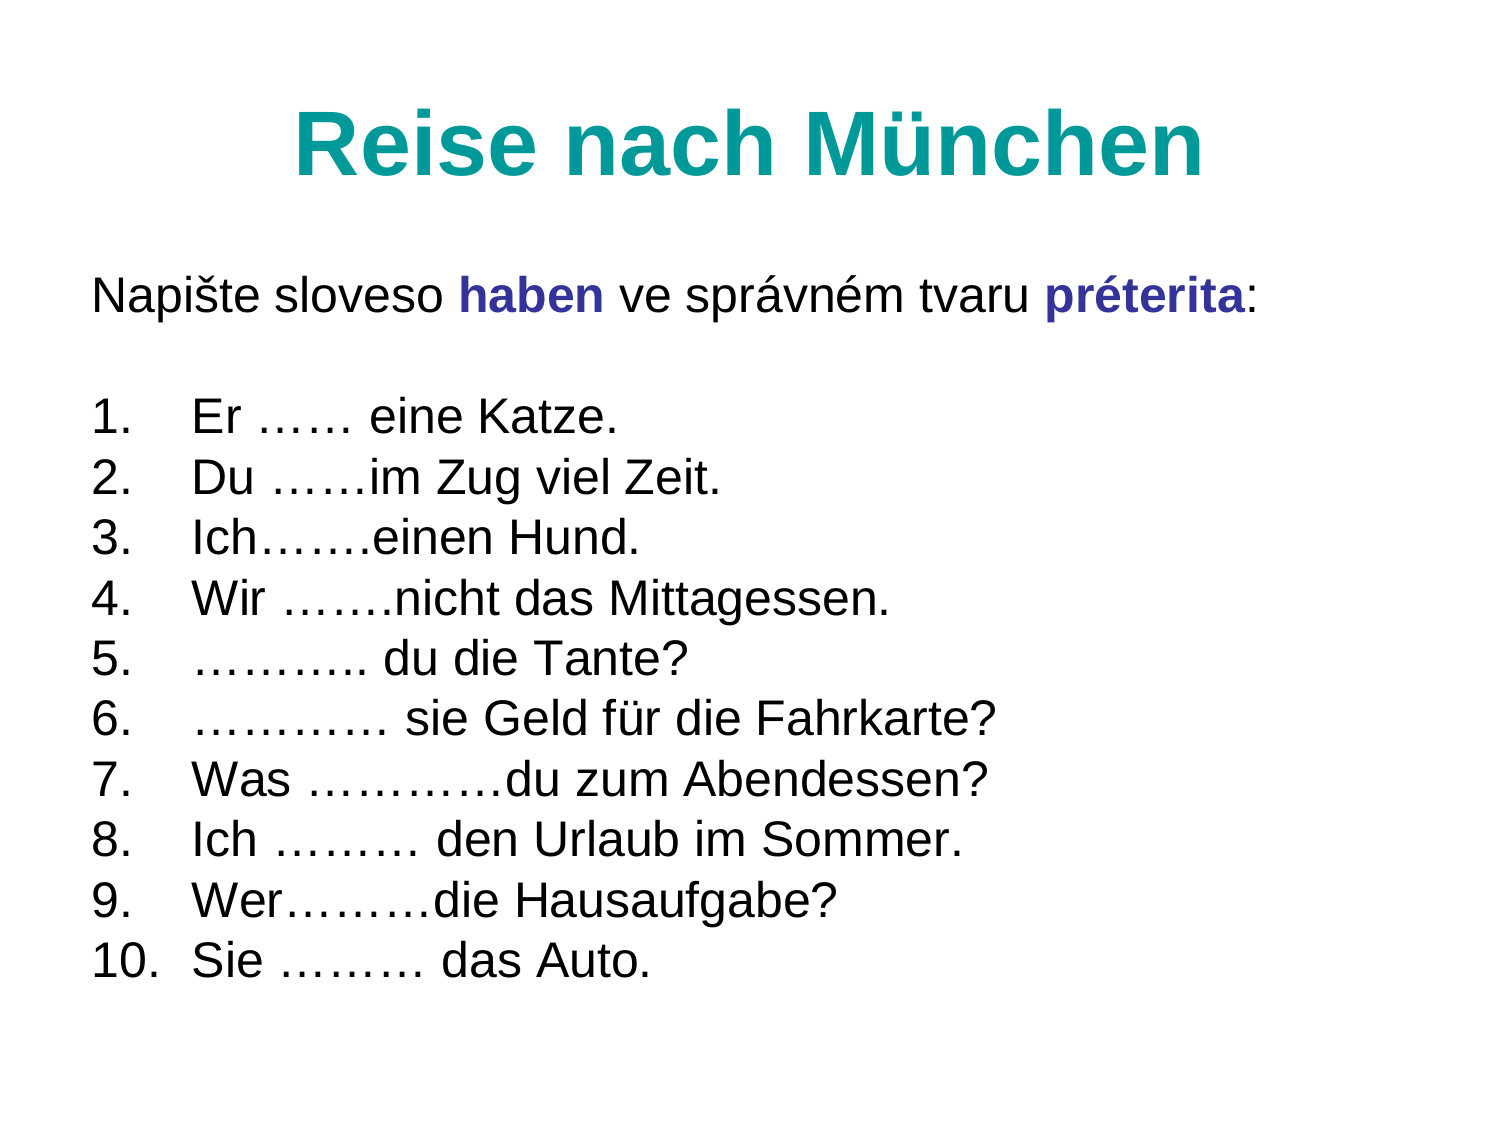

# Reise nach München
Napište sloveso haben ve správném tvaru préterita:
Er …… eine Katze.
Du ……im Zug viel Zeit.
Ich…….einen Hund.
Wir …….nicht das Mittagessen.
……….. du die Tante?
………… sie Geld für die Fahrkarte?
Was …………du zum Abendessen?
Ich ……… den Urlaub im Sommer.
Wer………die Hausaufgabe?
Sie ……… das Auto.